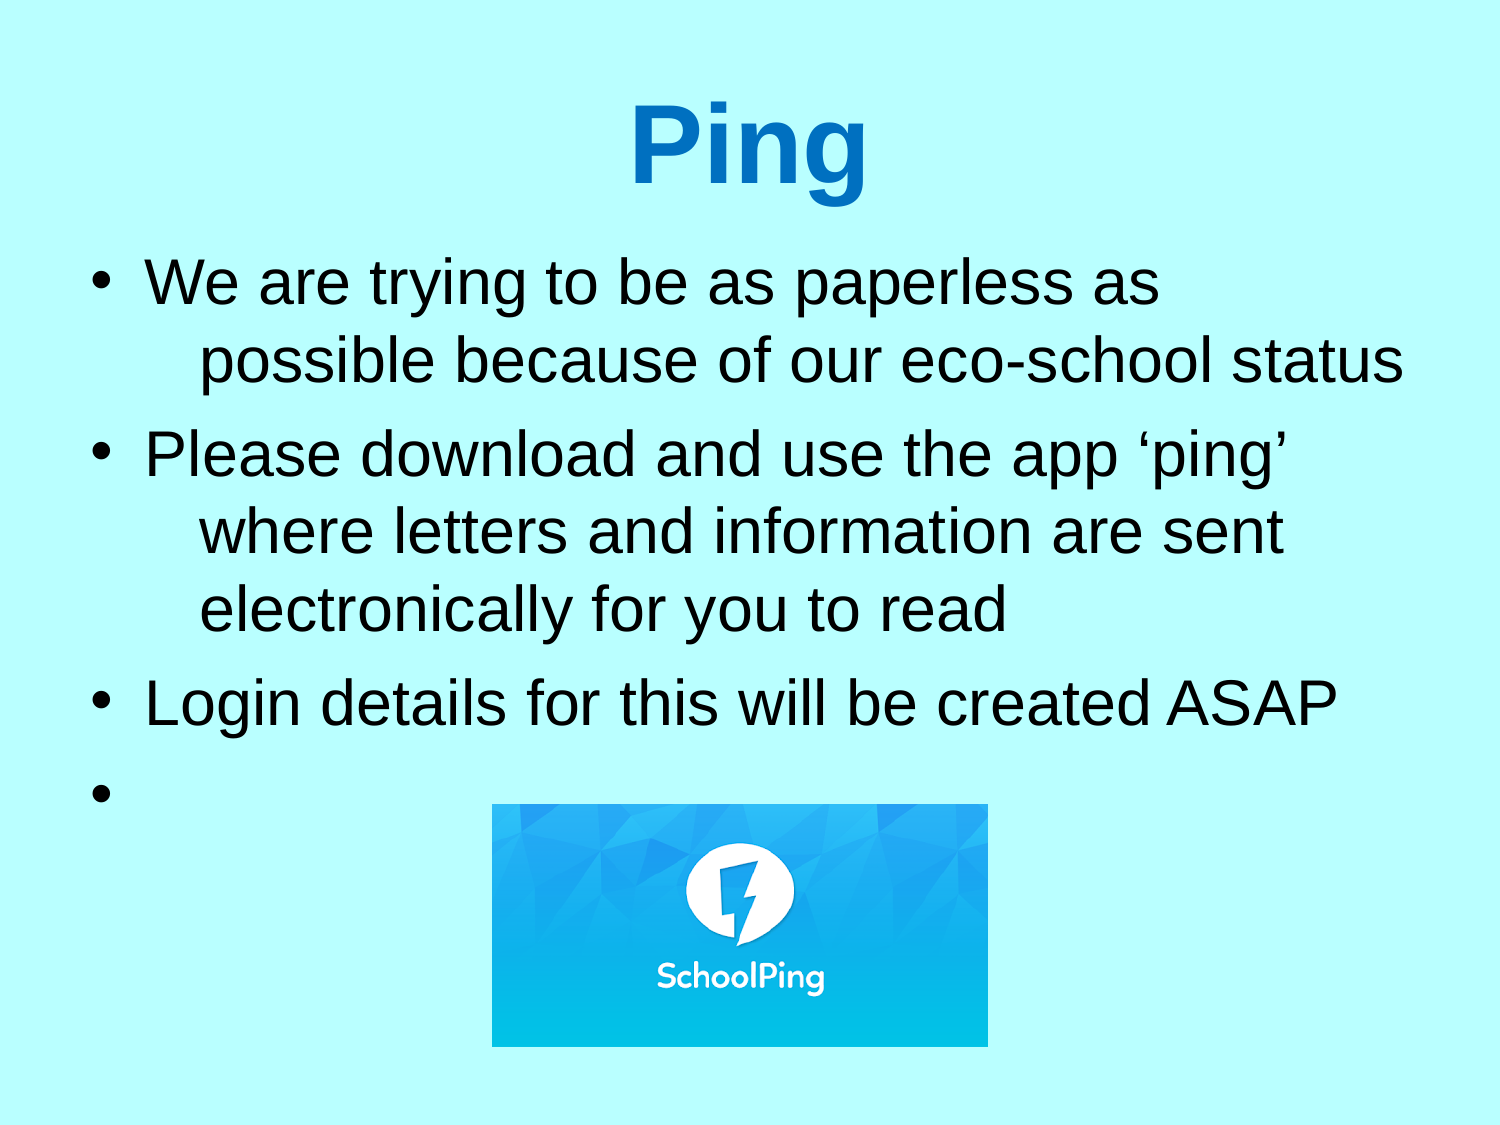

# Ping
We are trying to be as paperless as possible because of our eco-school status
Please download and use the app ‘ping’ where letters and information are sent electronically for you to read
Login details for this will be created ASAP